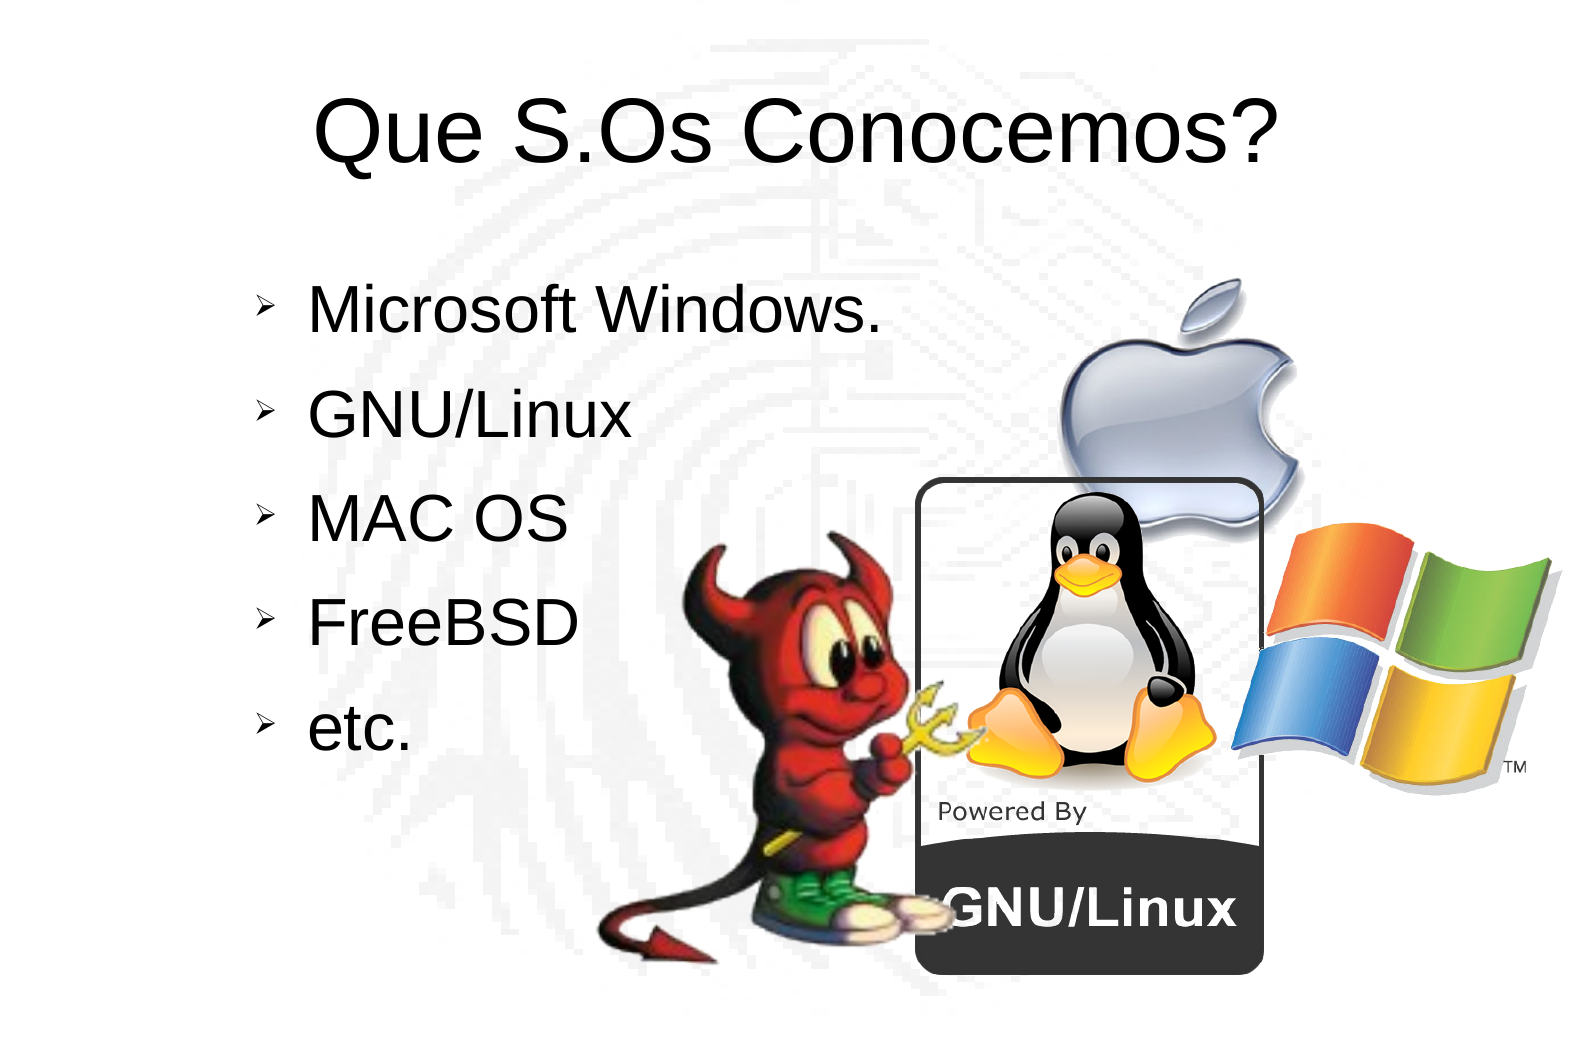

# Que S.Os Conocemos?
Microsoft Windows.
GNU/Linux
MAC OS
FreeBSD
etc.